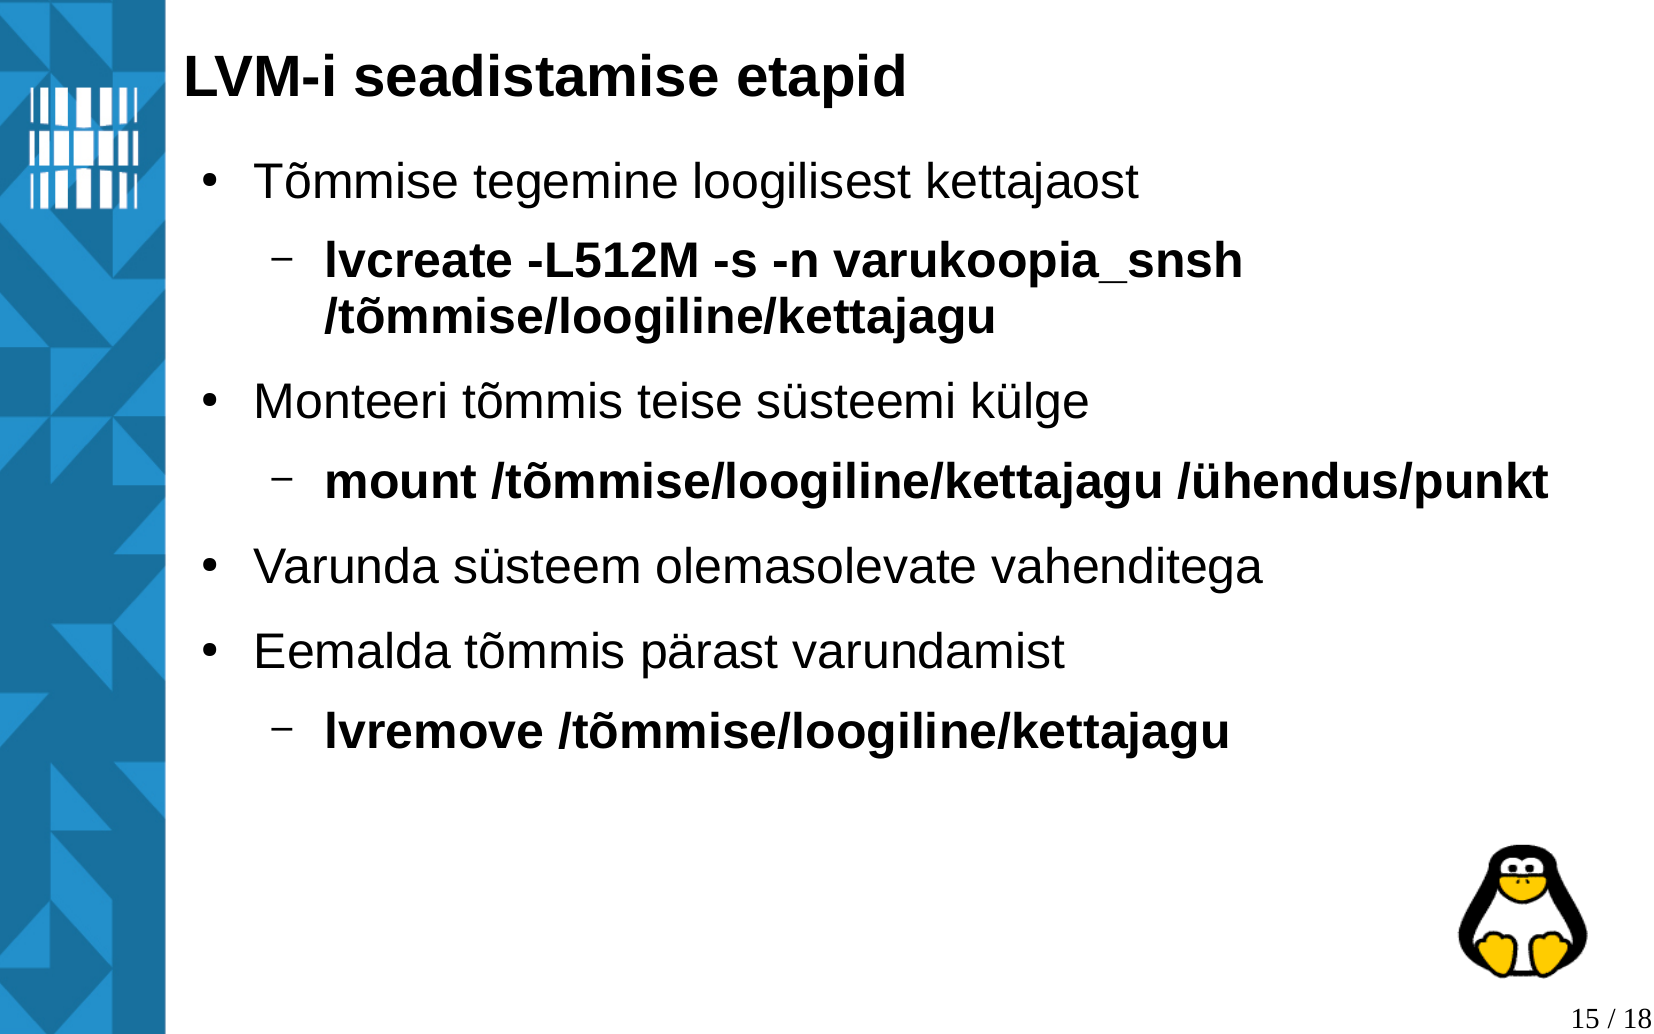

# LVM-i seadistamise etapid
Tõmmise tegemine loogilisest kettajaost
lvcreate -L512M -s -n varukoopia_snsh /tõmmise/loogiline/kettajagu
Monteeri tõmmis teise süsteemi külge
mount /tõmmise/loogiline/kettajagu /ühendus/punkt
Varunda süsteem olemasolevate vahenditega
Eemalda tõmmis pärast varundamist
lvremove /tõmmise/loogiline/kettajagu